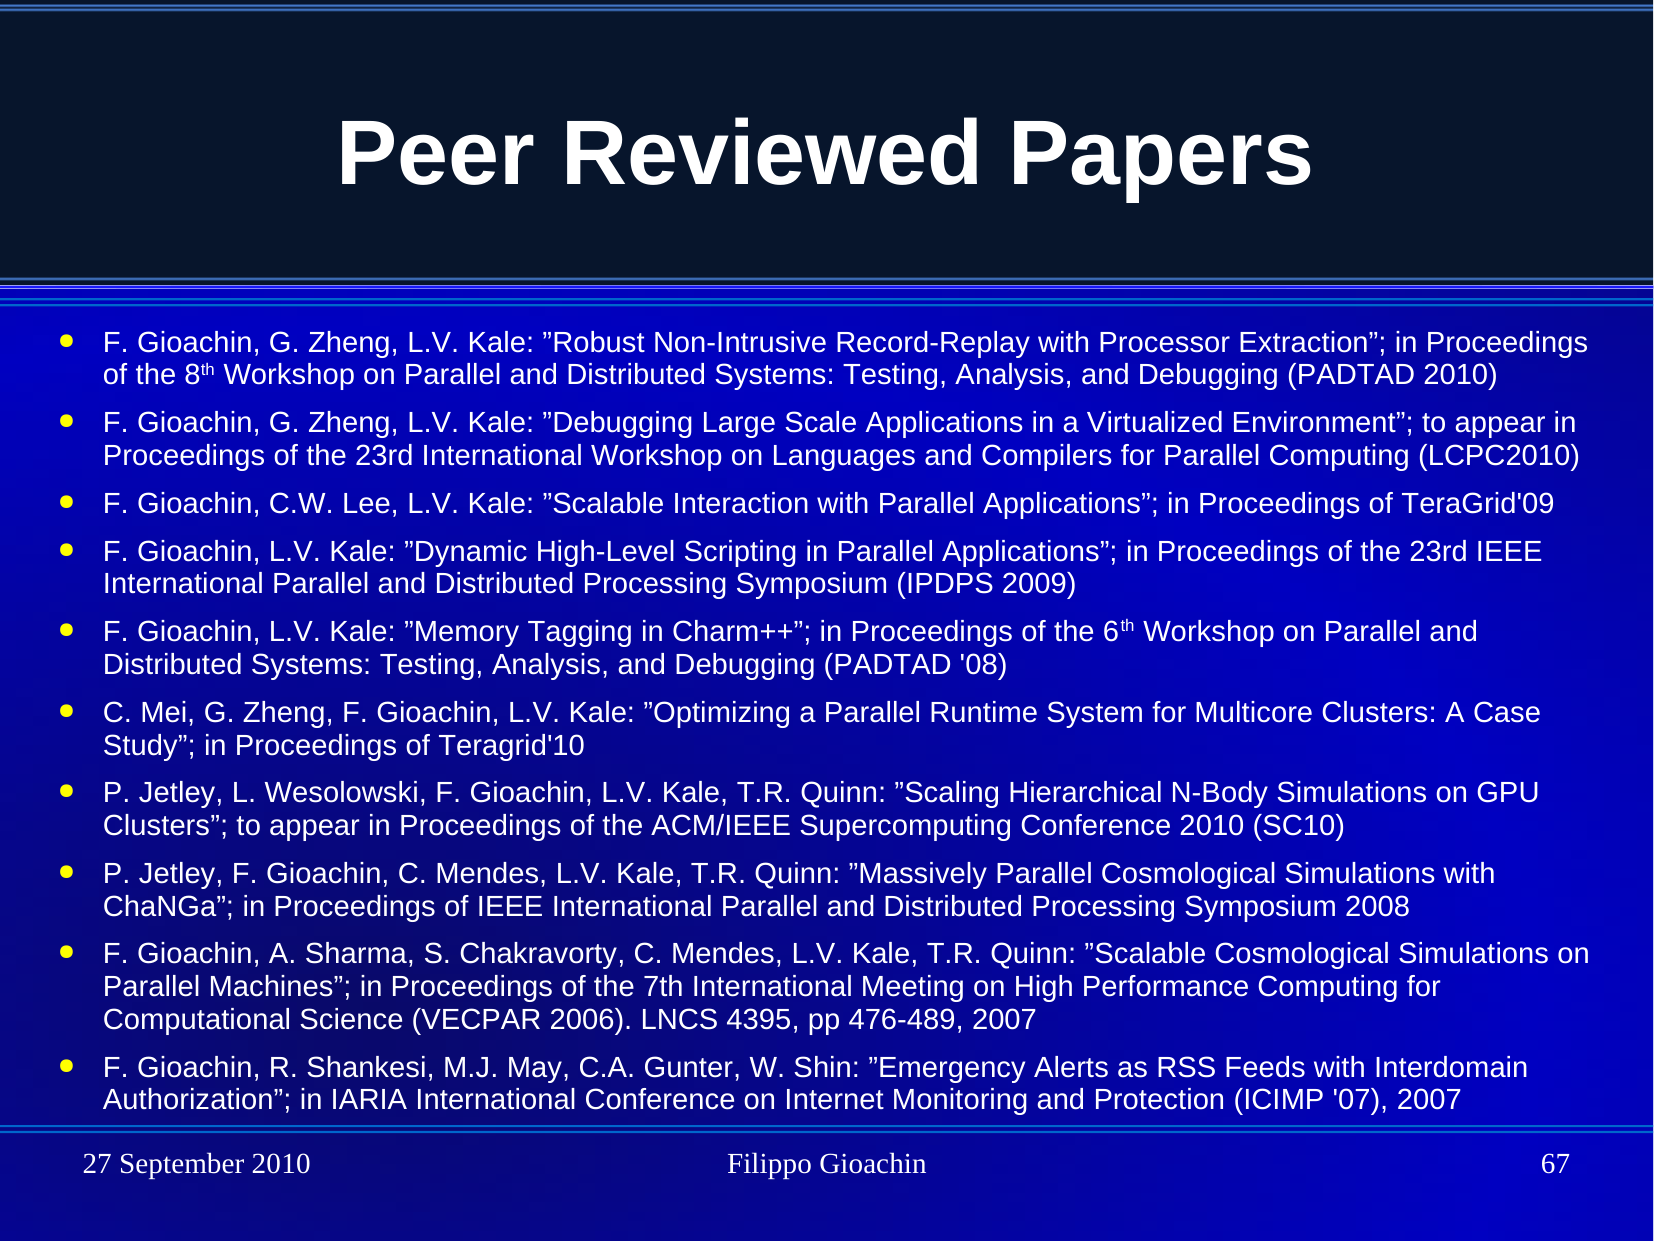

# Peer Reviewed Papers
F. Gioachin, G. Zheng, L.V. Kale: ”Robust Non-Intrusive Record-Replay with Processor Extraction”; in Proceedings of the 8th Workshop on Parallel and Distributed Systems: Testing, Analysis, and Debugging (PADTAD 2010)
F. Gioachin, G. Zheng, L.V. Kale: ”Debugging Large Scale Applications in a Virtualized Environment”; to appear in Proceedings of the 23rd International Workshop on Languages and Compilers for Parallel Computing (LCPC2010)
F. Gioachin, C.W. Lee, L.V. Kale: ”Scalable Interaction with Parallel Applications”; in Proceedings of TeraGrid'09
F. Gioachin, L.V. Kale: ”Dynamic High-Level Scripting in Parallel Applications”; in Proceedings of the 23rd IEEE International Parallel and Distributed Processing Symposium (IPDPS 2009)
F. Gioachin, L.V. Kale: ”Memory Tagging in Charm++”; in Proceedings of the 6th Workshop on Parallel and Distributed Systems: Testing, Analysis, and Debugging (PADTAD '08)
C. Mei, G. Zheng, F. Gioachin, L.V. Kale: ”Optimizing a Parallel Runtime System for Multicore Clusters: A Case Study”; in Proceedings of Teragrid'10
P. Jetley, L. Wesolowski, F. Gioachin, L.V. Kale, T.R. Quinn: ”Scaling Hierarchical N-Body Simulations on GPU Clusters”; to appear in Proceedings of the ACM/IEEE Supercomputing Conference 2010 (SC10)
P. Jetley, F. Gioachin, C. Mendes, L.V. Kale, T.R. Quinn: ”Massively Parallel Cosmological Simulations with ChaNGa”; in Proceedings of IEEE International Parallel and Distributed Processing Symposium 2008
F. Gioachin, A. Sharma, S. Chakravorty, C. Mendes, L.V. Kale, T.R. Quinn: ”Scalable Cosmological Simulations on Parallel Machines”; in Proceedings of the 7th International Meeting on High Performance Computing for Computational Science (VECPAR 2006). LNCS 4395, pp 476-489, 2007
F. Gioachin, R. Shankesi, M.J. May, C.A. Gunter, W. Shin: ”Emergency Alerts as RSS Feeds with Interdomain Authorization”; in IARIA International Conference on Internet Monitoring and Protection (ICIMP '07), 2007
27 September 2010
Filippo Gioachin
67